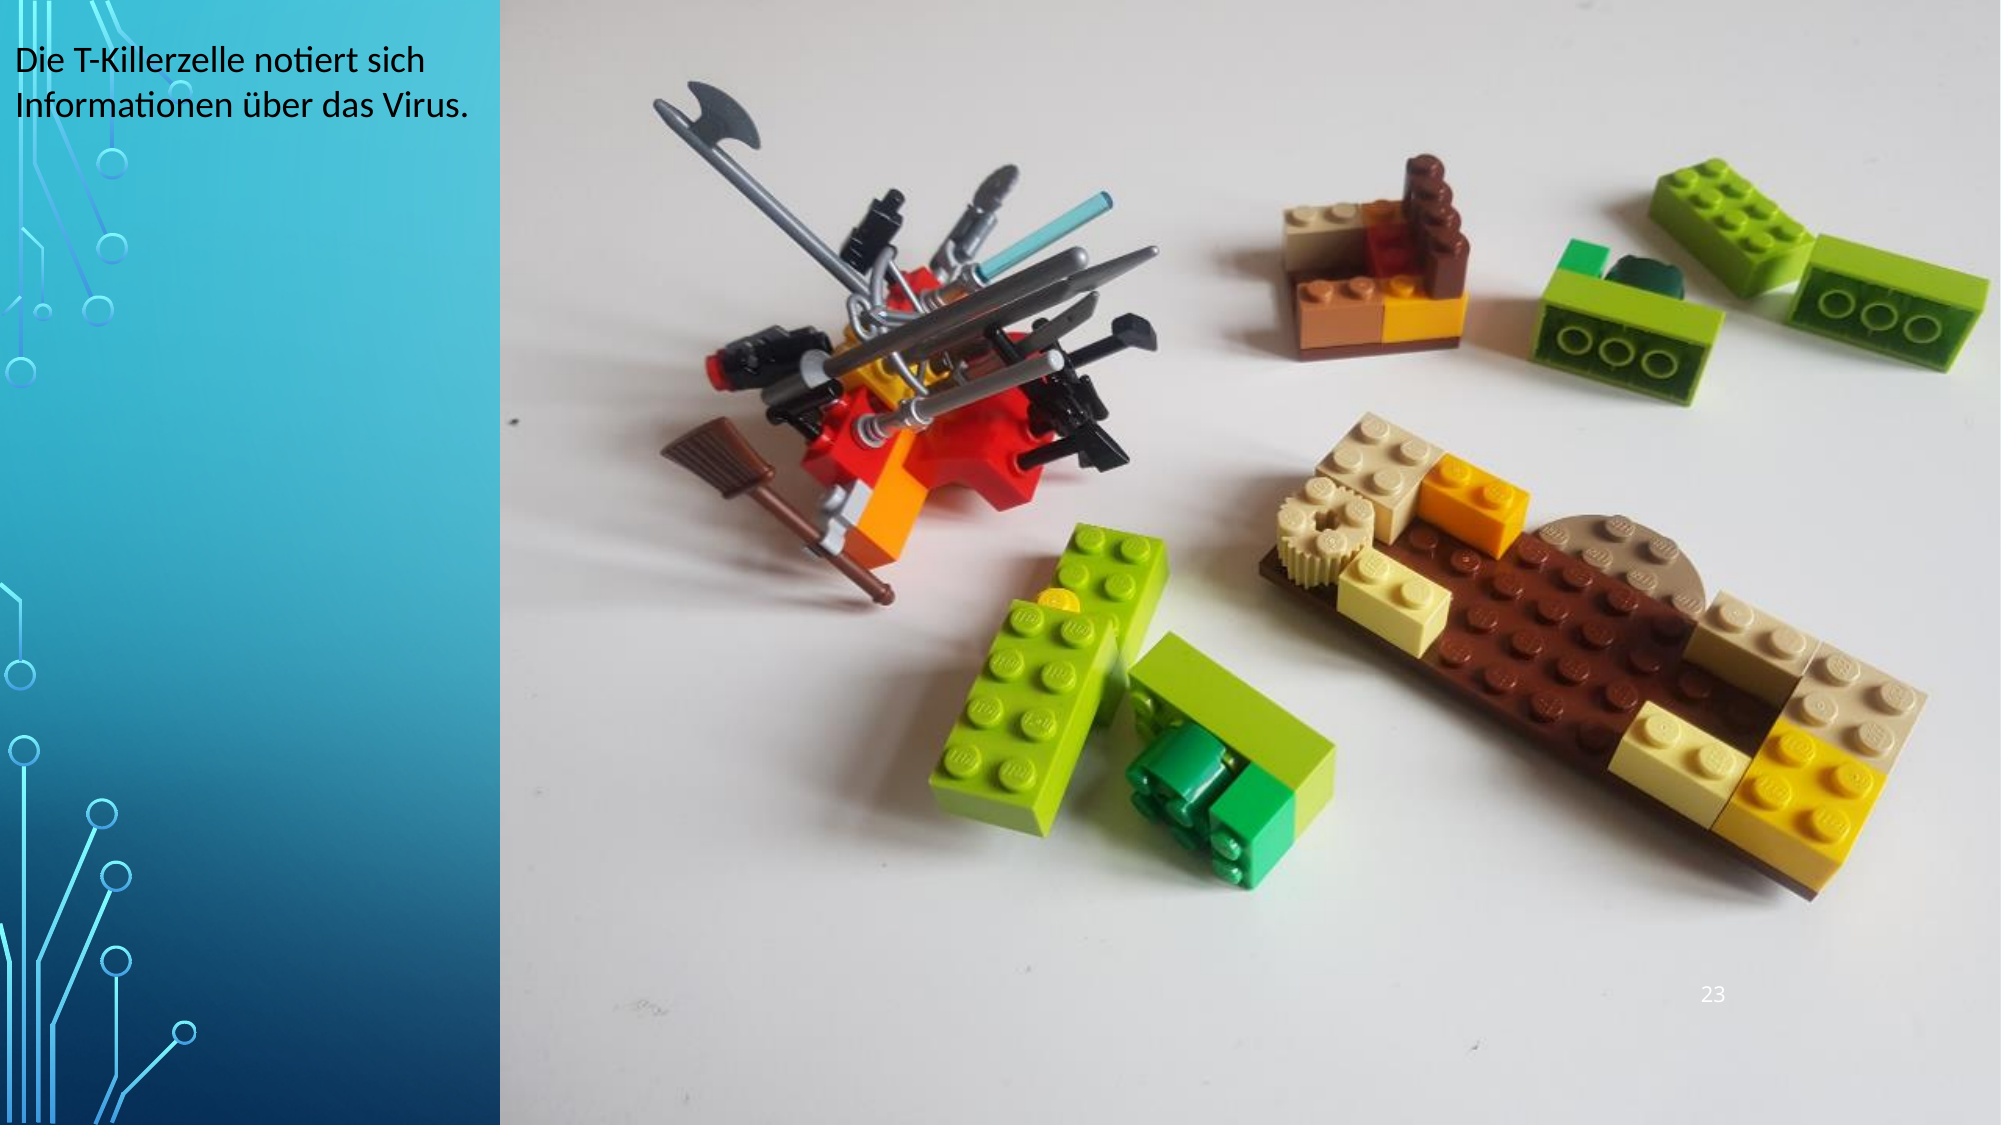

Die T-Killerzelle notiert sich Informationen über das Virus.